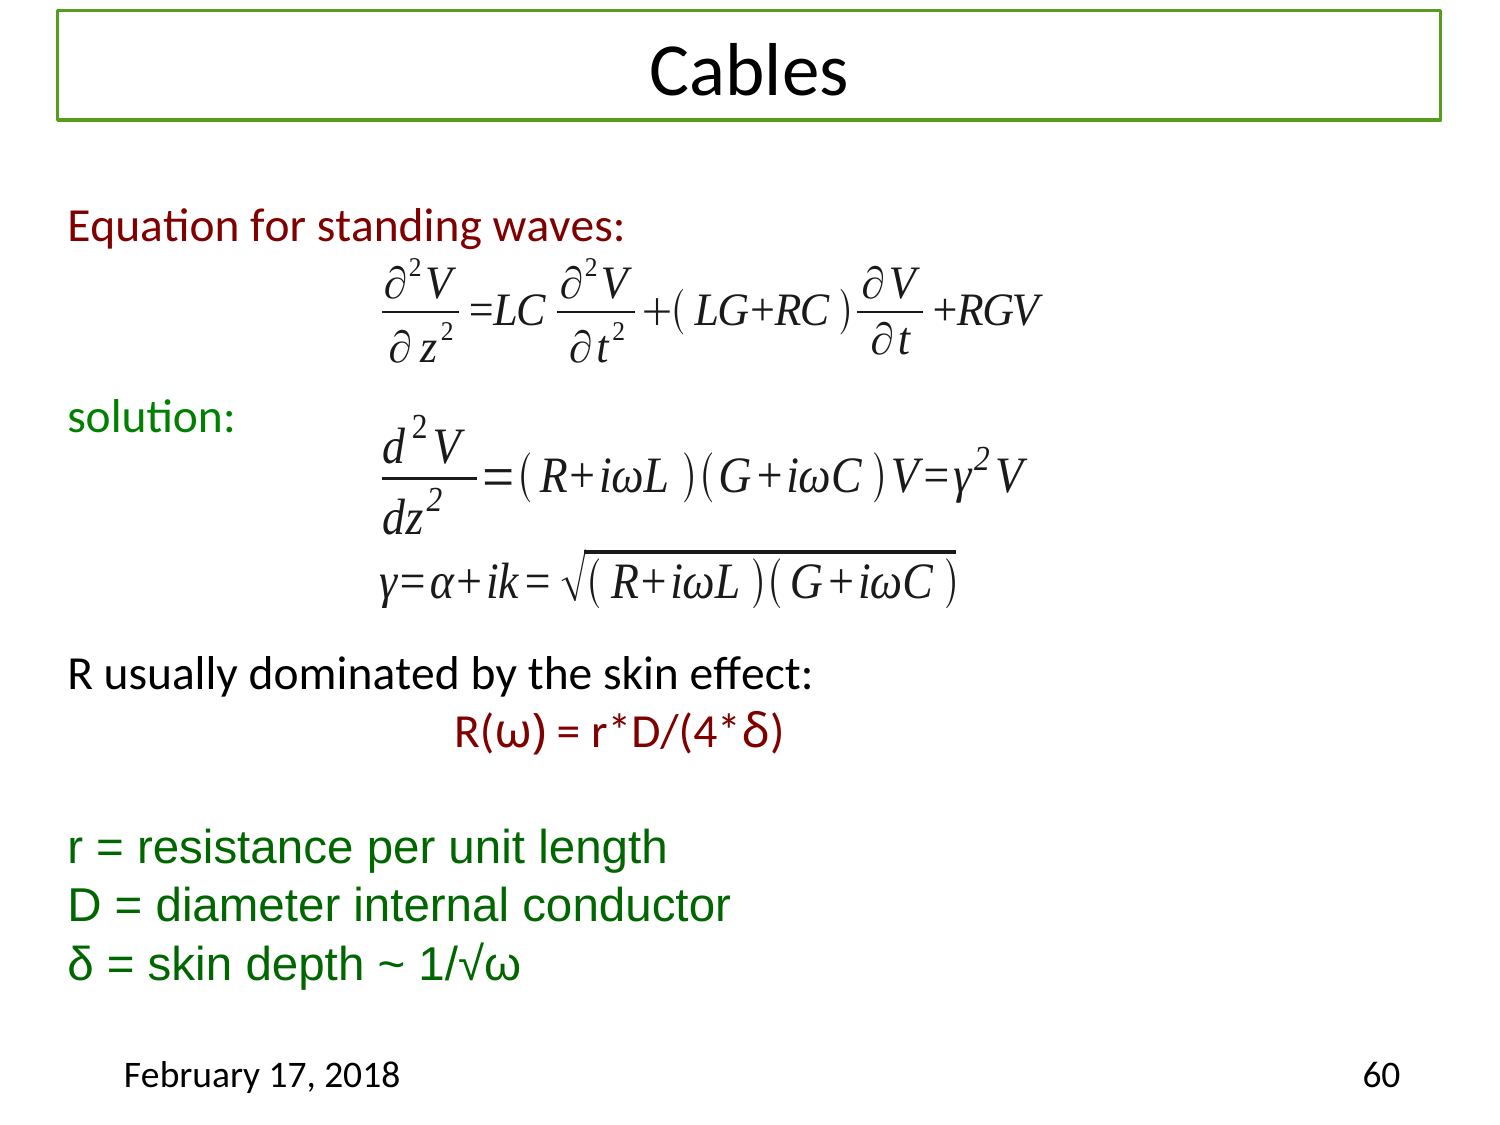

Cables
# Equation for standing waves:
solution:
R usually dominated by the skin effect:
 R(ω) = r*D/(4*δ)
‏
r = resistance per unit length
D = diameter internal conductor
δ = skin depth ~ 1/√ω
17 February 2018
60